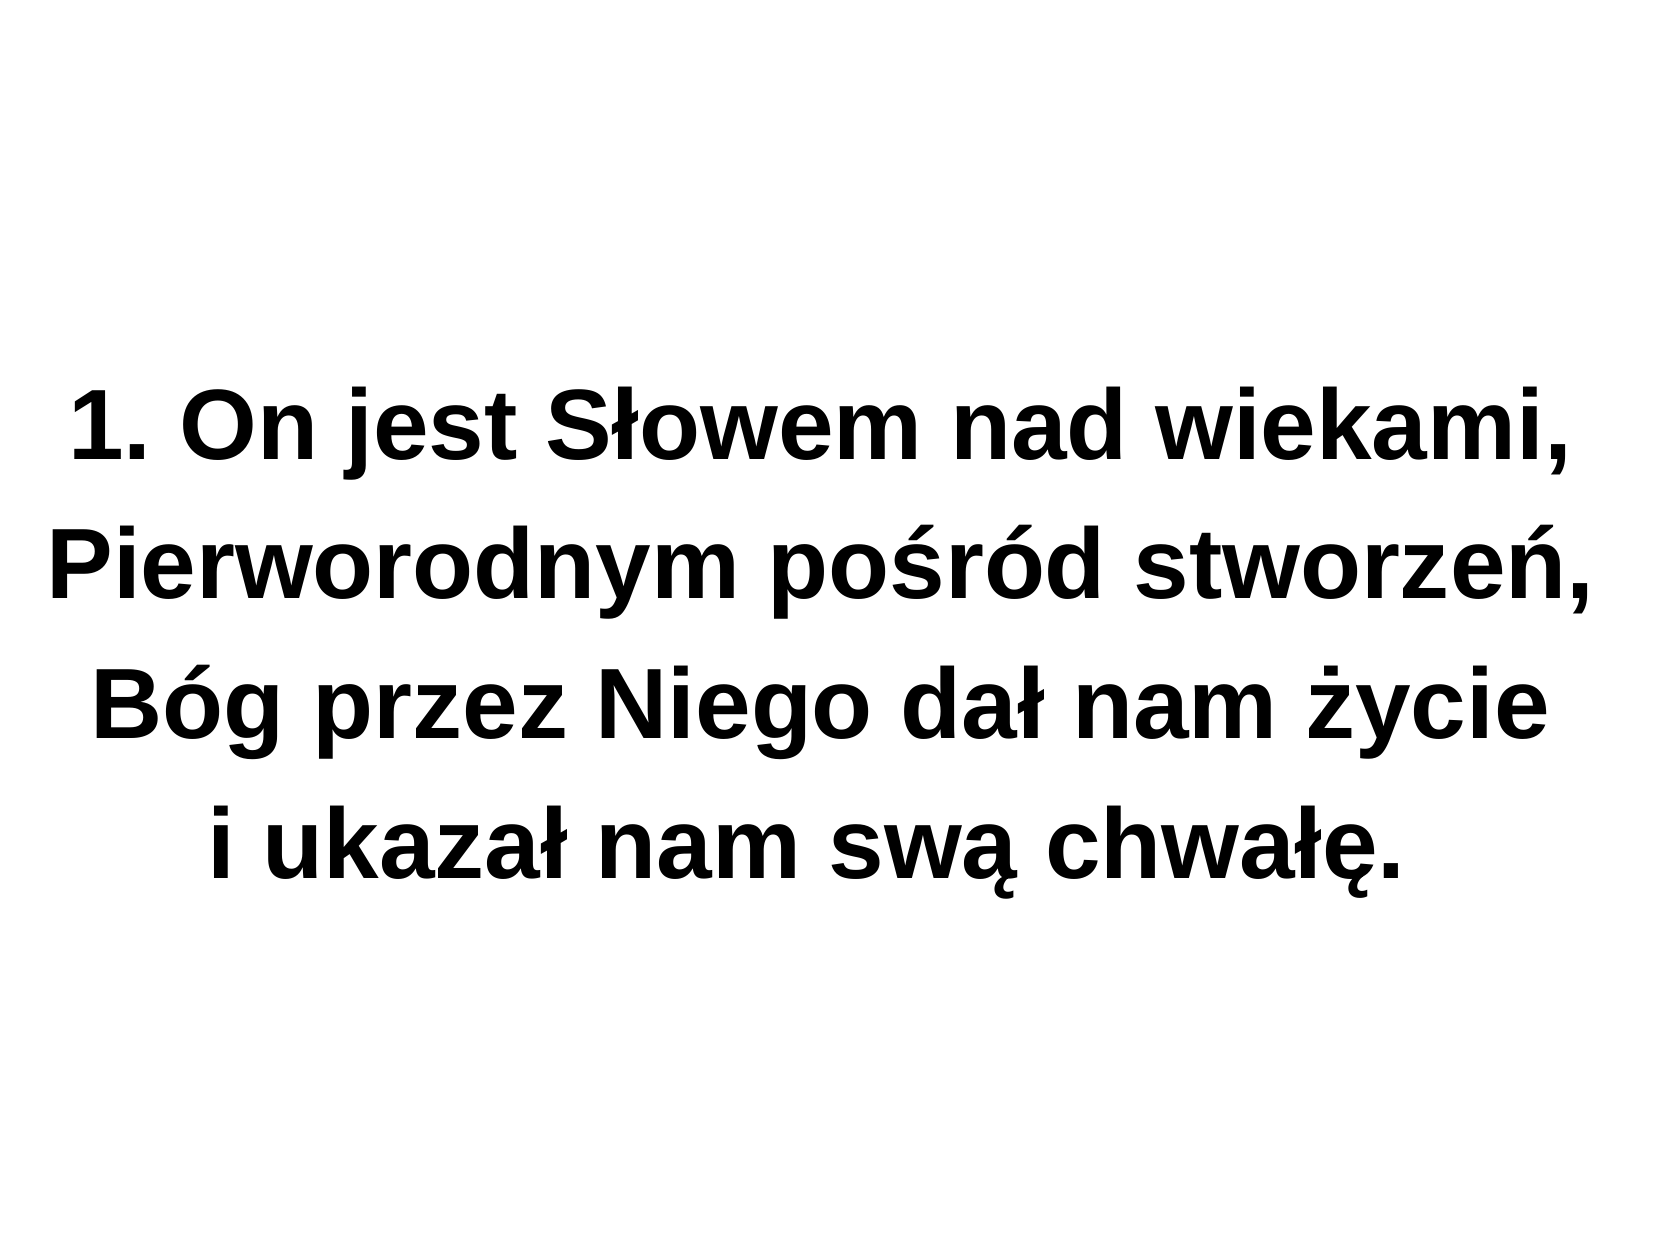

# 1. On jest Słowem nad wiekami,
Pierworodnym pośród stworzeń,
Bóg przez Niego dał nam życie
i ukazał nam swą chwałę.